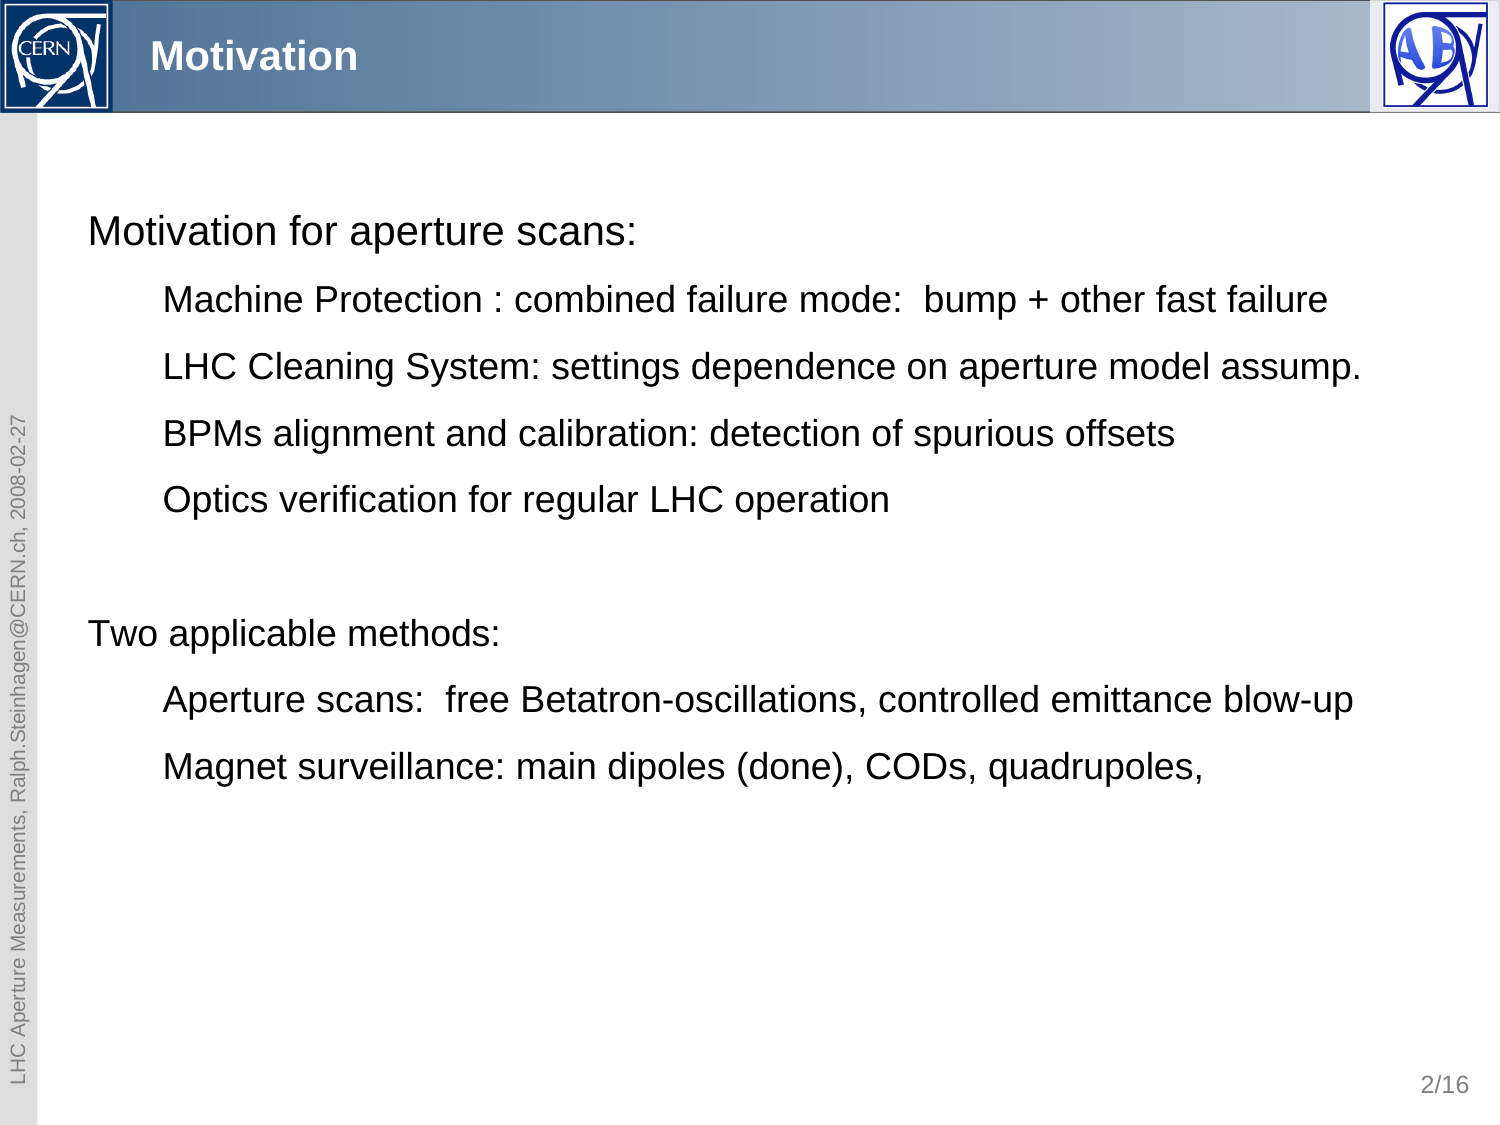

# Motivation
Motivation for aperture scans:
Machine Protection : combined failure mode: bump + other fast failure
LHC Cleaning System: settings dependence on aperture model assump.
BPMs alignment and calibration: detection of spurious offsets
Optics verification for regular LHC operation
Two applicable methods:
Aperture scans: free Betatron-oscillations, controlled emittance blow-up
Magnet surveillance: main dipoles (done), CODs, quadrupoles,